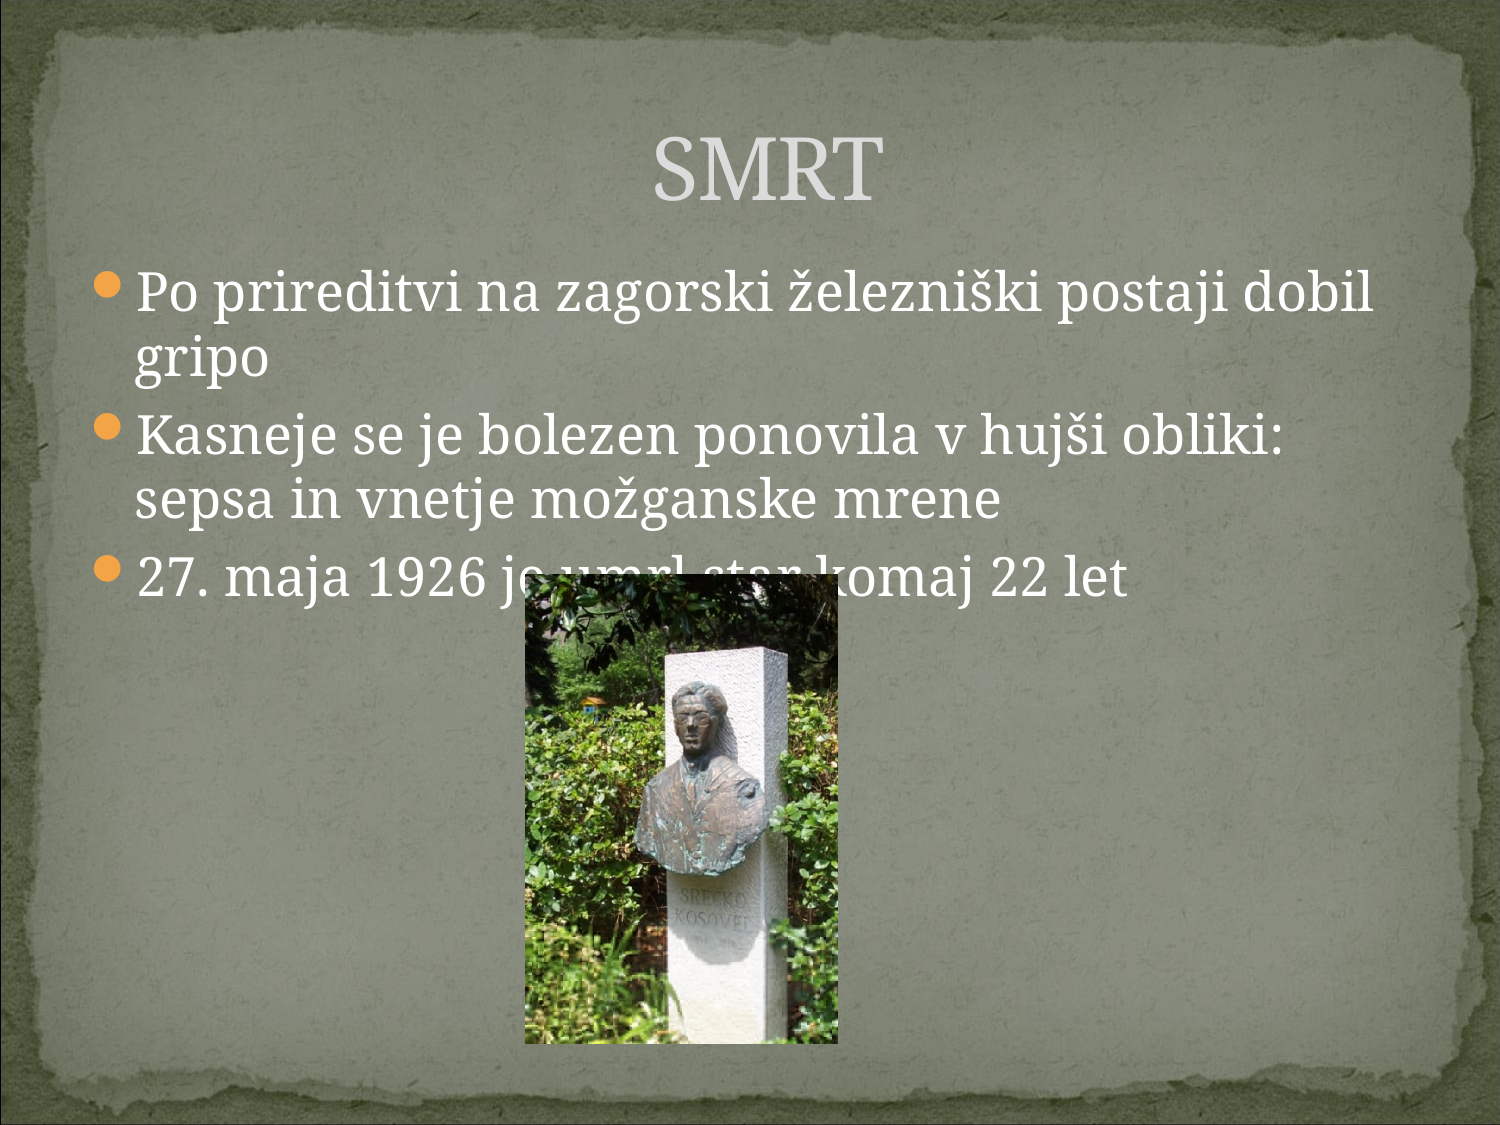

SMRT
# Po prireditvi na zagorski železniški postaji dobil gripo
Kasneje se je bolezen ponovila v hujši obliki: sepsa in vnetje možganske mrene
27. maja 1926 je umrl star komaj 22 let